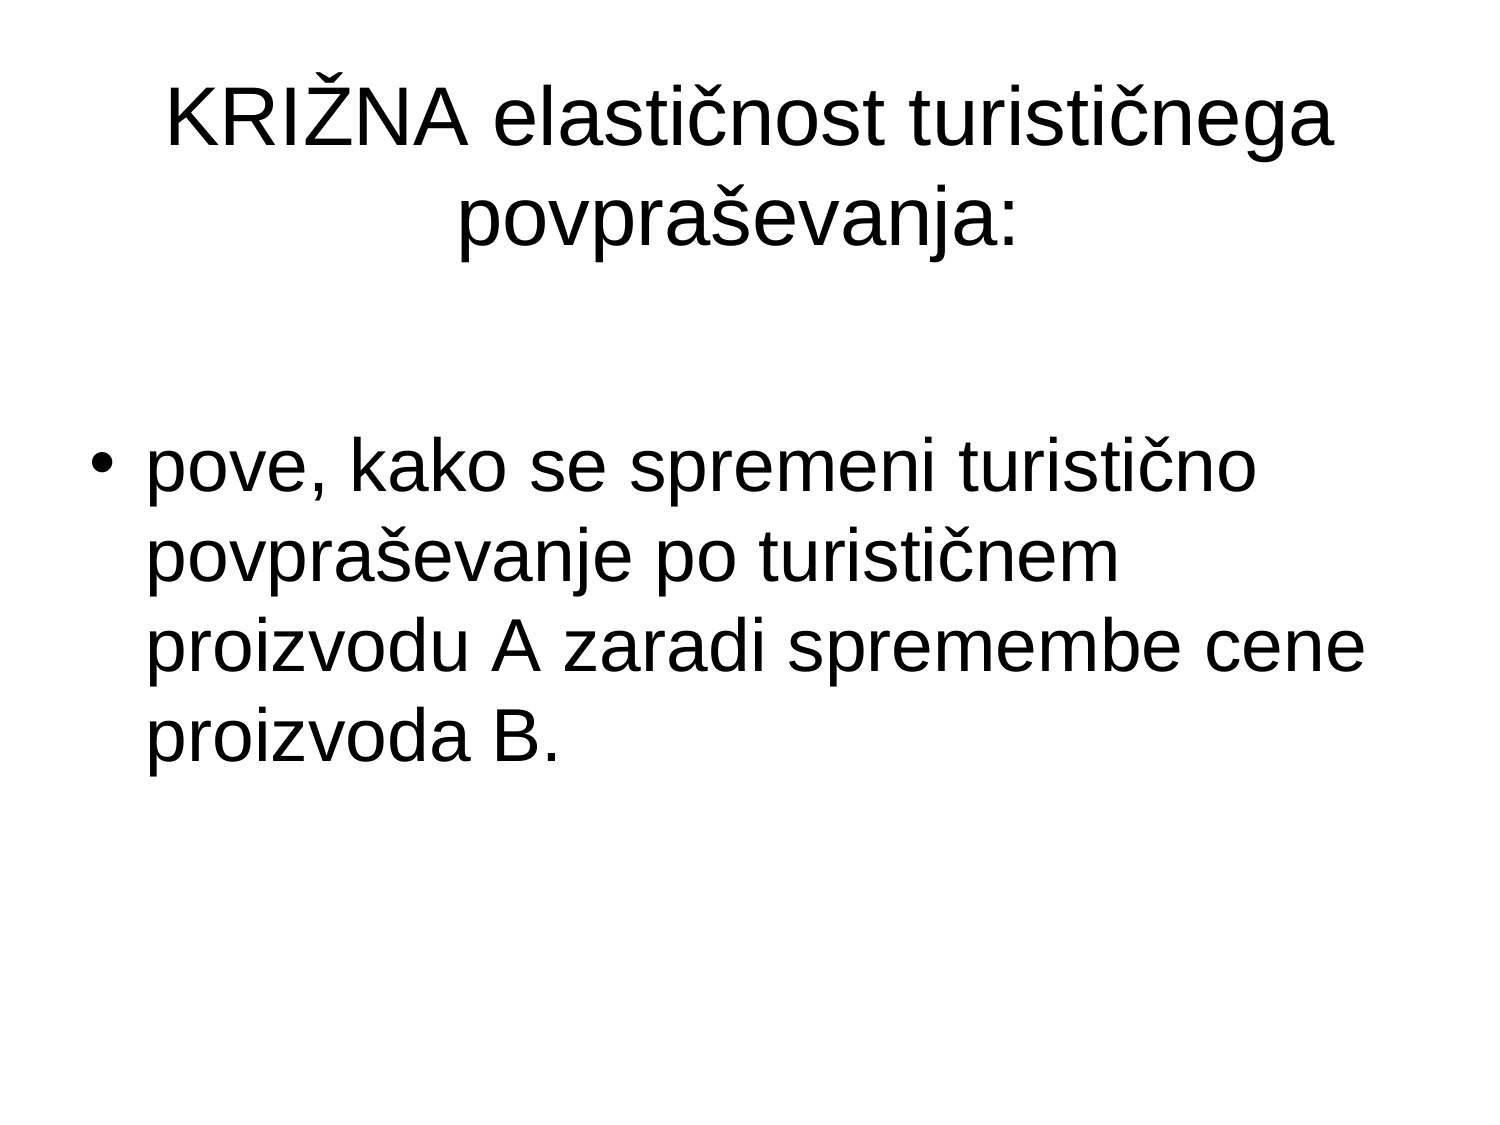

# KRIŽNA elastičnost turističnega povpraševanja:
pove, kako se spremeni turistično povpraševanje po turističnem proizvodu A zaradi spremembe cene proizvoda B.